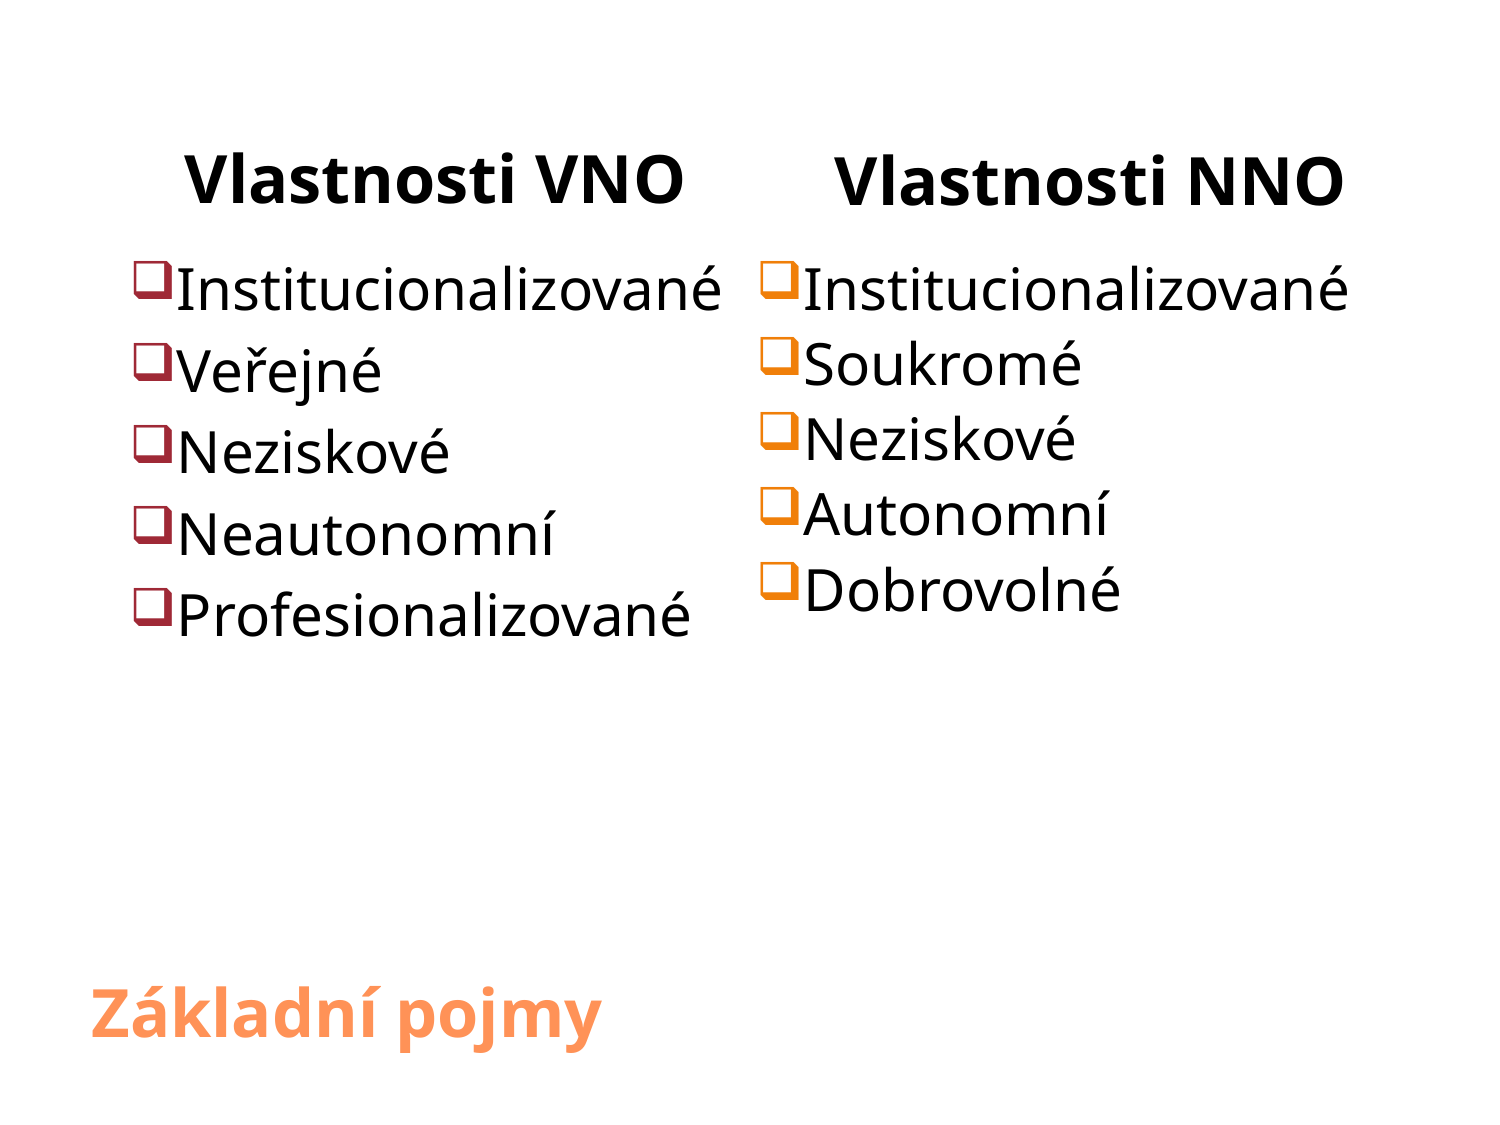

Vlastnosti VNO
Vlastnosti NNO
Institucionalizované
Veřejné
Neziskové
Neautonomní
Profesionalizované
Institucionalizované
Soukromé
Neziskové
Autonomní
Dobrovolné
# Základní pojmy